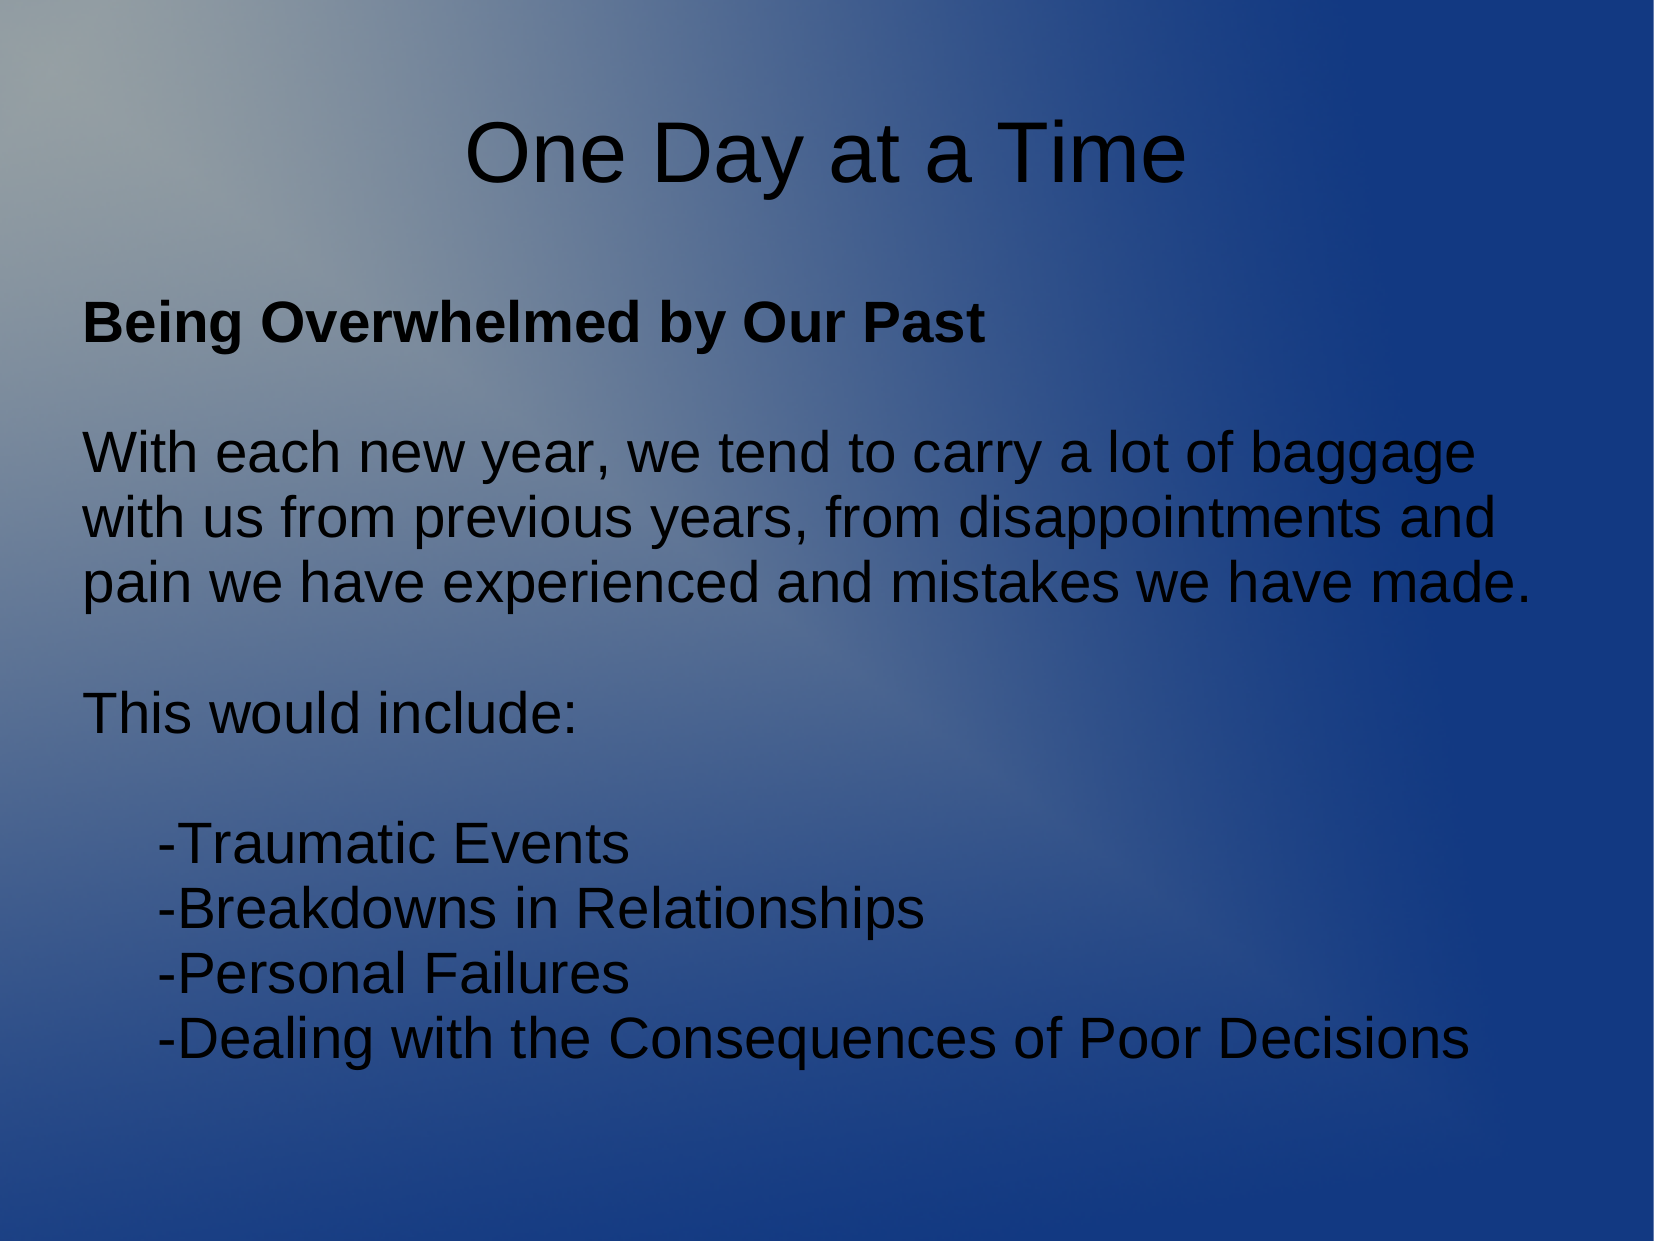

# One Day at a Time
Being Overwhelmed by Our Past
With each new year, we tend to carry a lot of baggage with us from previous years, from disappointments and pain we have experienced and mistakes we have made.
This would include:
	-Traumatic Events
	-Breakdowns in Relationships
	-Personal Failures
	-Dealing with the Consequences of Poor Decisions
.